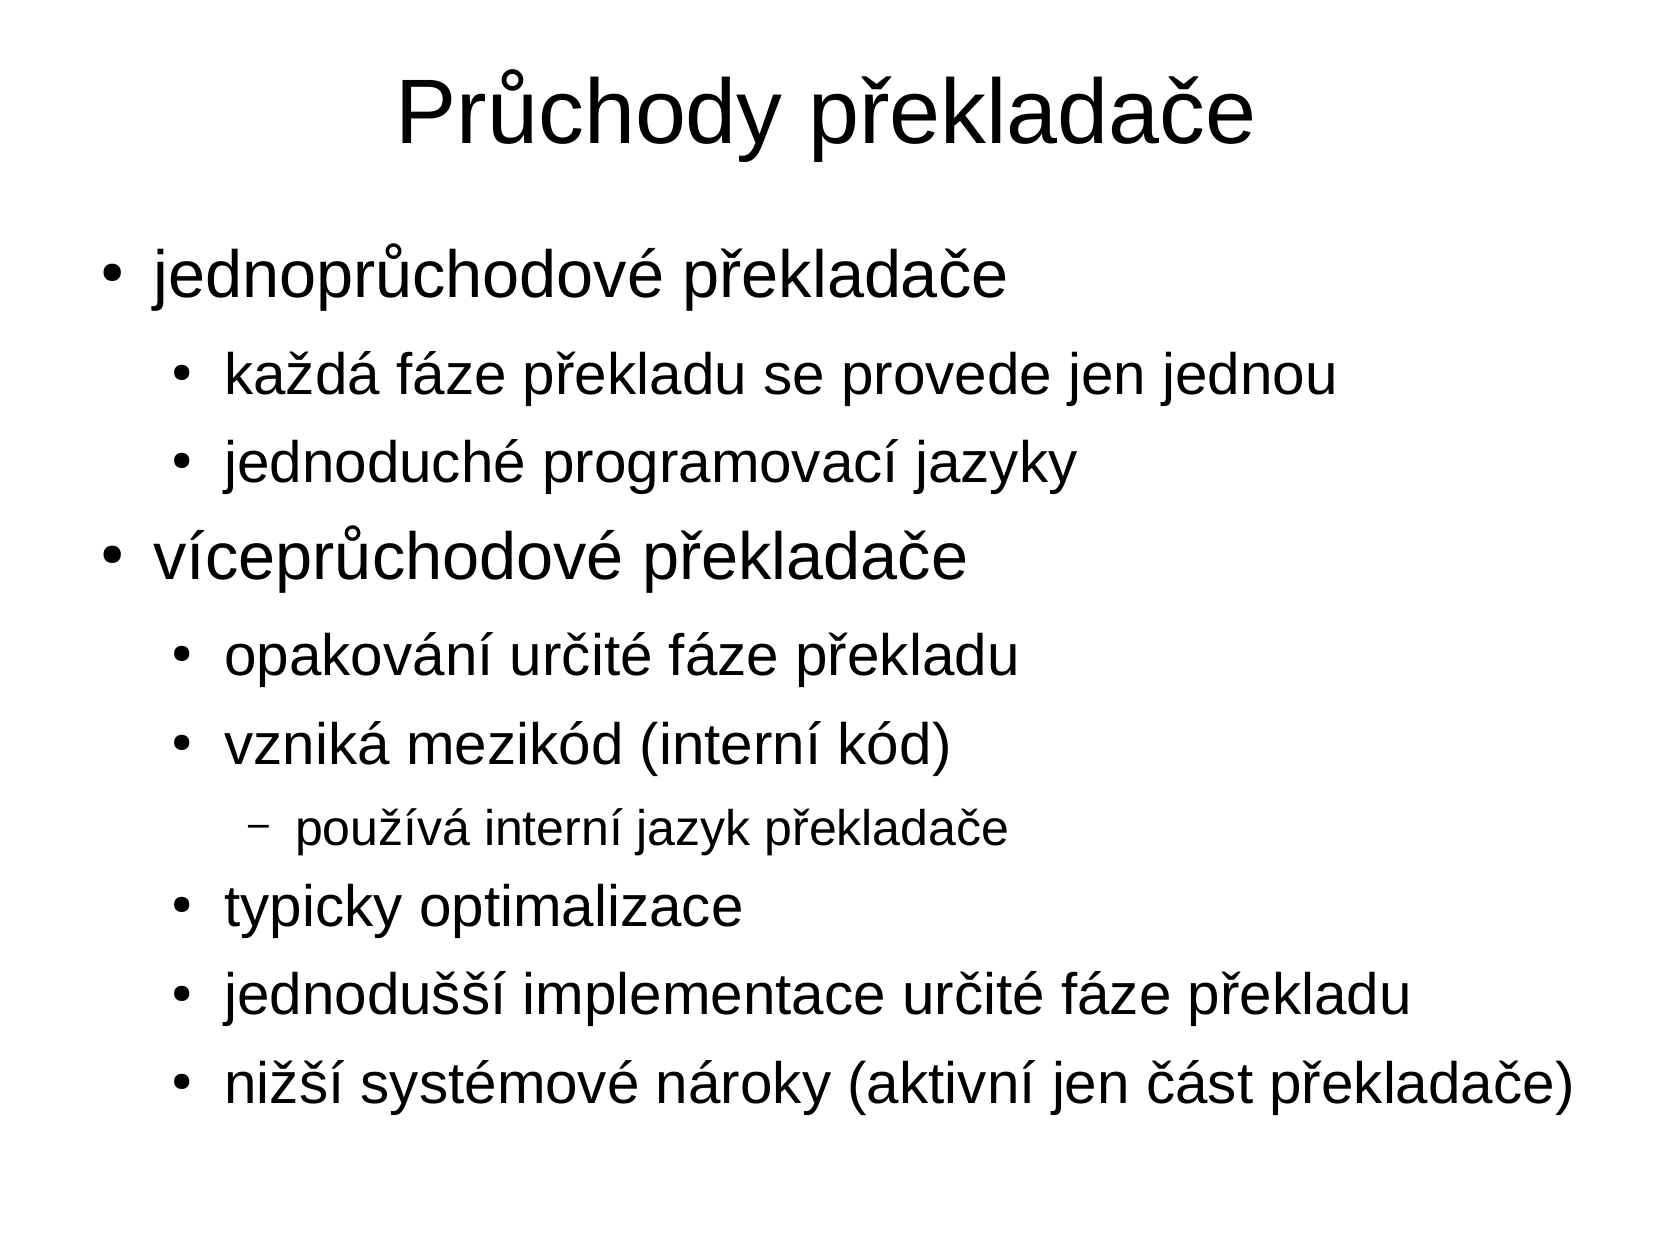

# Průchody překladače
jednoprůchodové překladače
každá fáze překladu se provede jen jednou
jednoduché programovací jazyky
víceprůchodové překladače
opakování určité fáze překladu
vzniká mezikód (interní kód)
používá interní jazyk překladače
typicky optimalizace
jednodušší implementace určité fáze překladu
nižší systémové nároky (aktivní jen část překladače)